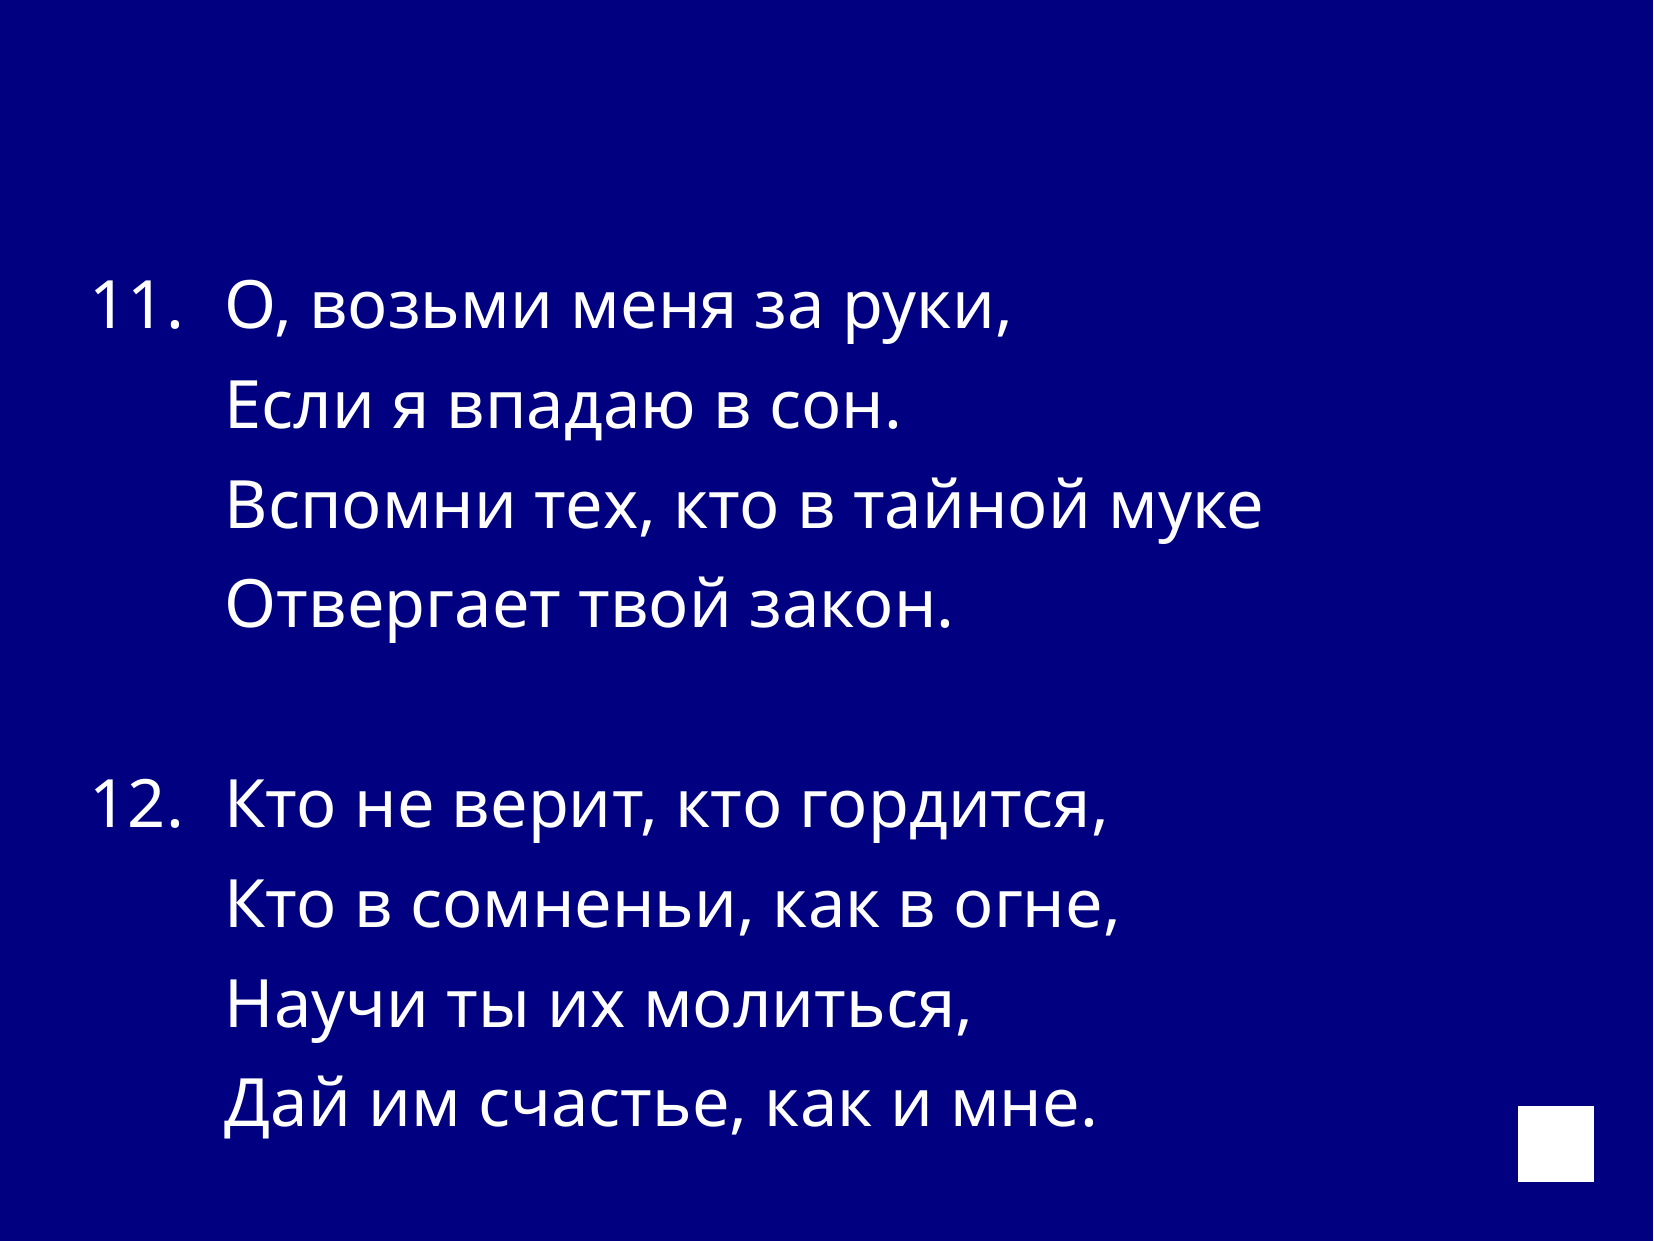

11.	О, возьми меня за руки,
	Если я впадаю в сон.
	Вспомни тех, кто в тайной муке
	Отвергает твой закон.
12.	Кто не верит, кто гордится,
	Кто в сомненьи, как в огне,
	Научи ты их молиться,
	Дай им счастье, как и мне.